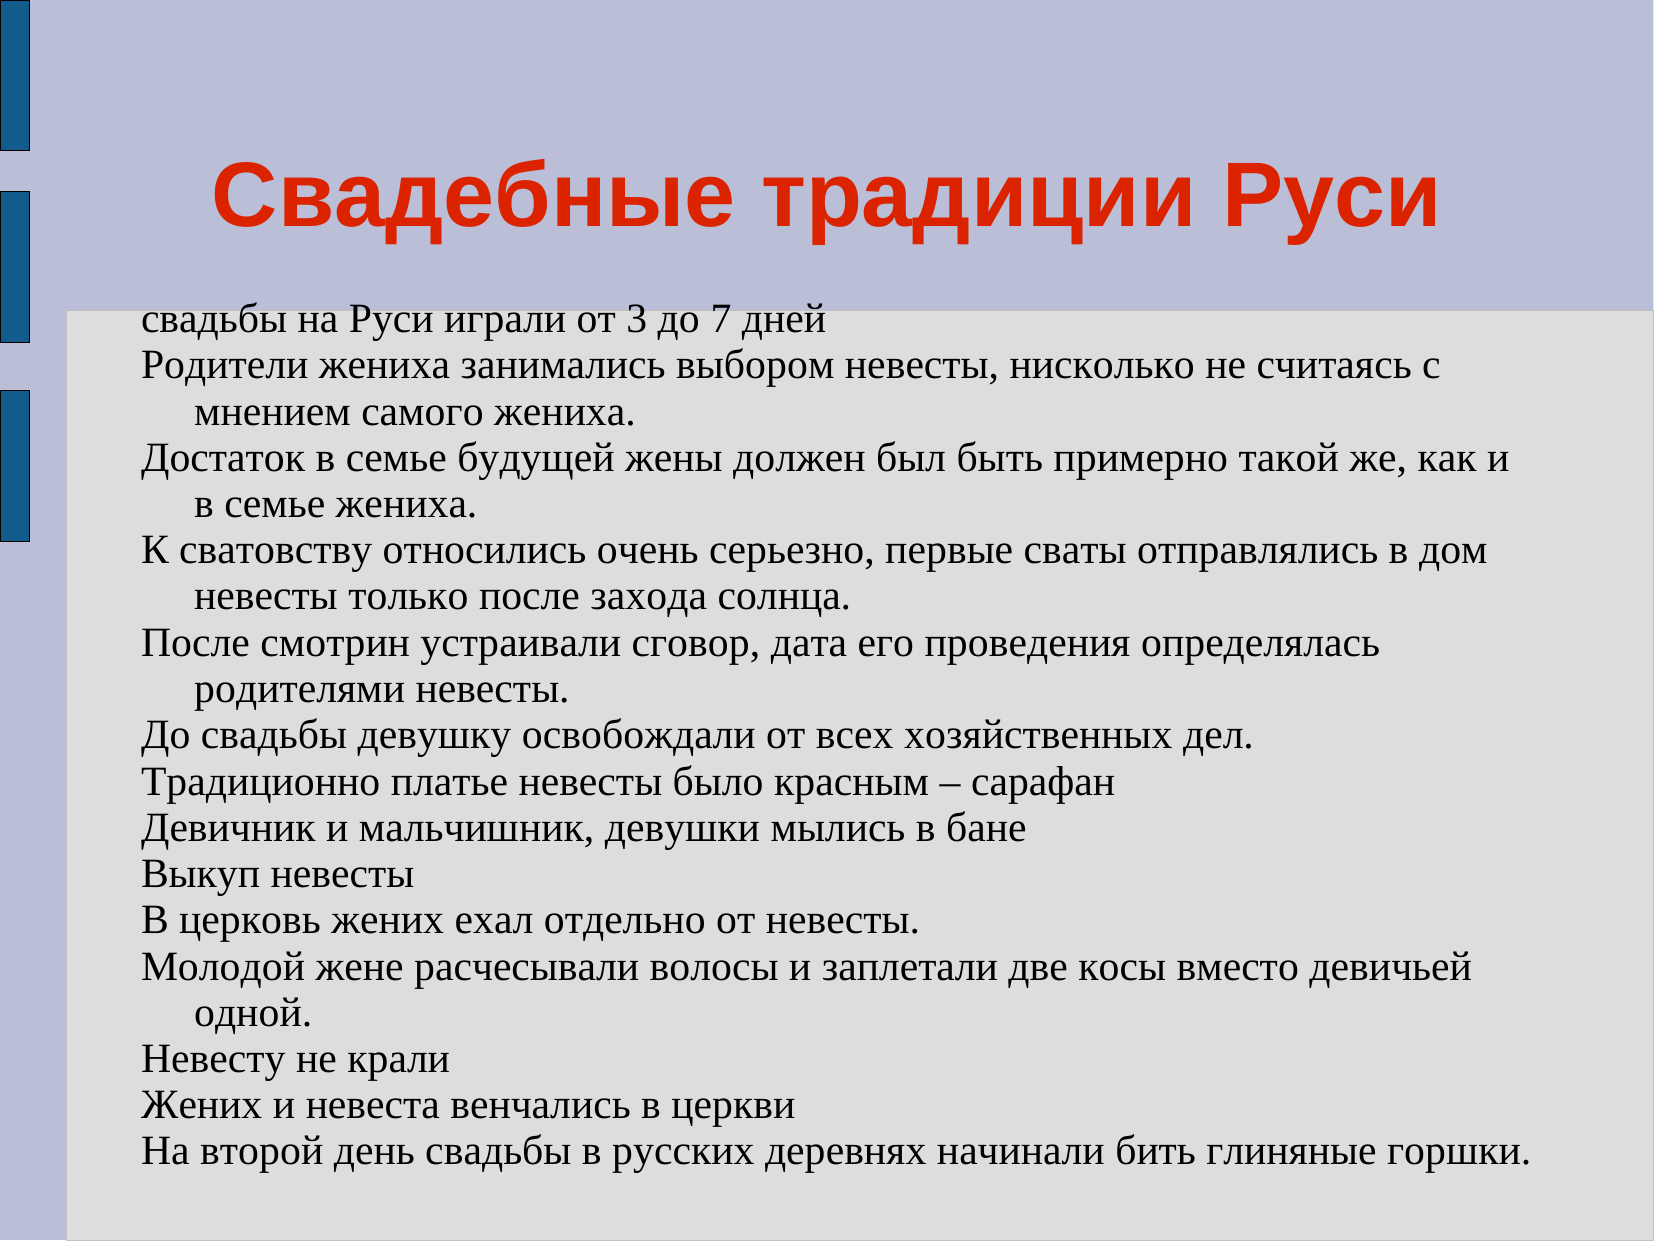

# Свадебные традиции Руси
свадьбы на Руси играли от 3 до 7 дней
Родители жениха занимались выбором невесты, нисколько не считаясь с мнением самого жениха.
Достаток в семье будущей жены должен был быть примерно такой же, как и в семье жениха.
К сватовству относились очень серьезно, первые сваты отправлялись в дом невесты только после захода солнца.
После смотрин устраивали сговор, дата его проведения определялась родителями невесты.
До свадьбы девушку освобождали от всех хозяйственных дел.
Традиционно платье невесты было красным – сарафан
Девичник и мальчишник, девушки мылись в бане
Выкуп невесты
В церковь жених ехал отдельно от невесты.
Молодой жене расчесывали волосы и заплетали две косы вместо девичьей одной.
Невесту не крали
Жених и невеста венчались в церкви
На второй день свадьбы в русских деревнях начинали бить глиняные горшки.